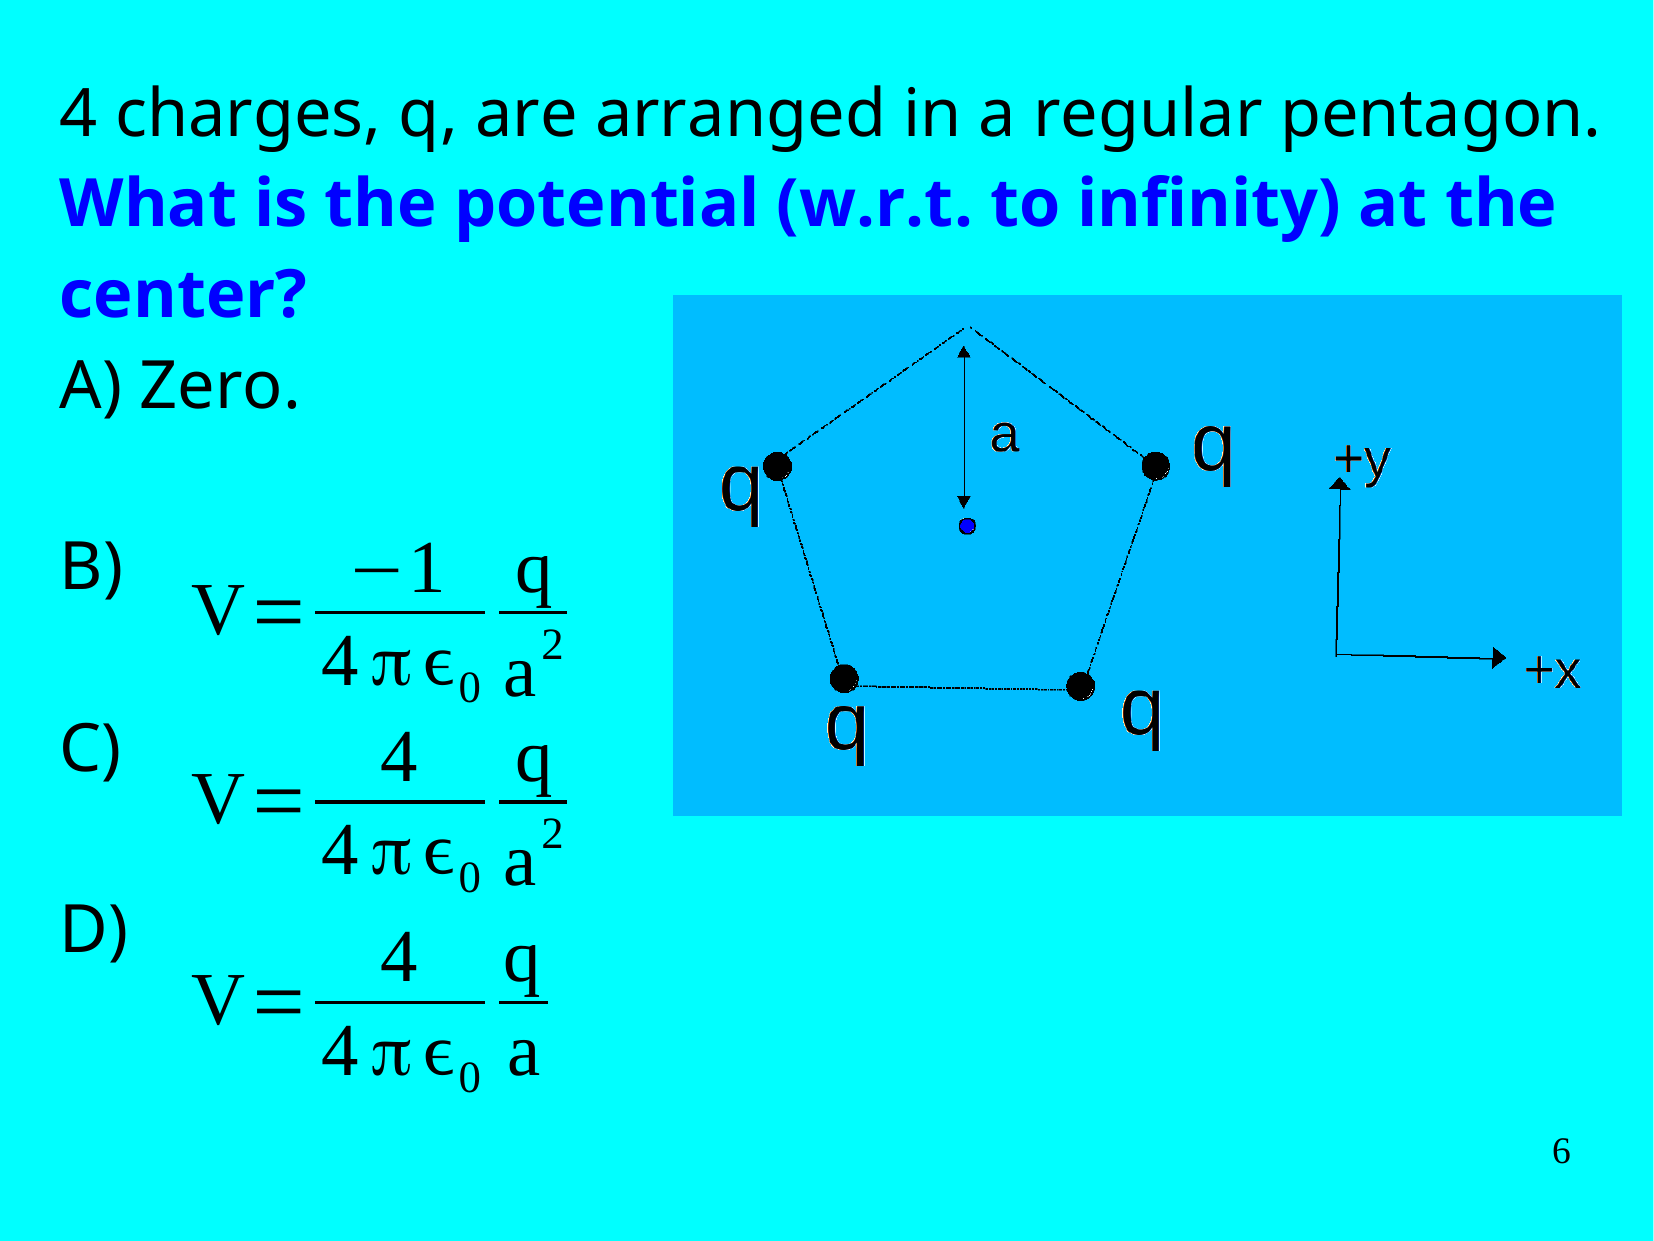

4 charges, q, are arranged in a regular pentagon.
What is the potential (w.r.t. to infinity) at the center?
A) Zero.
B)
C)
D)
6